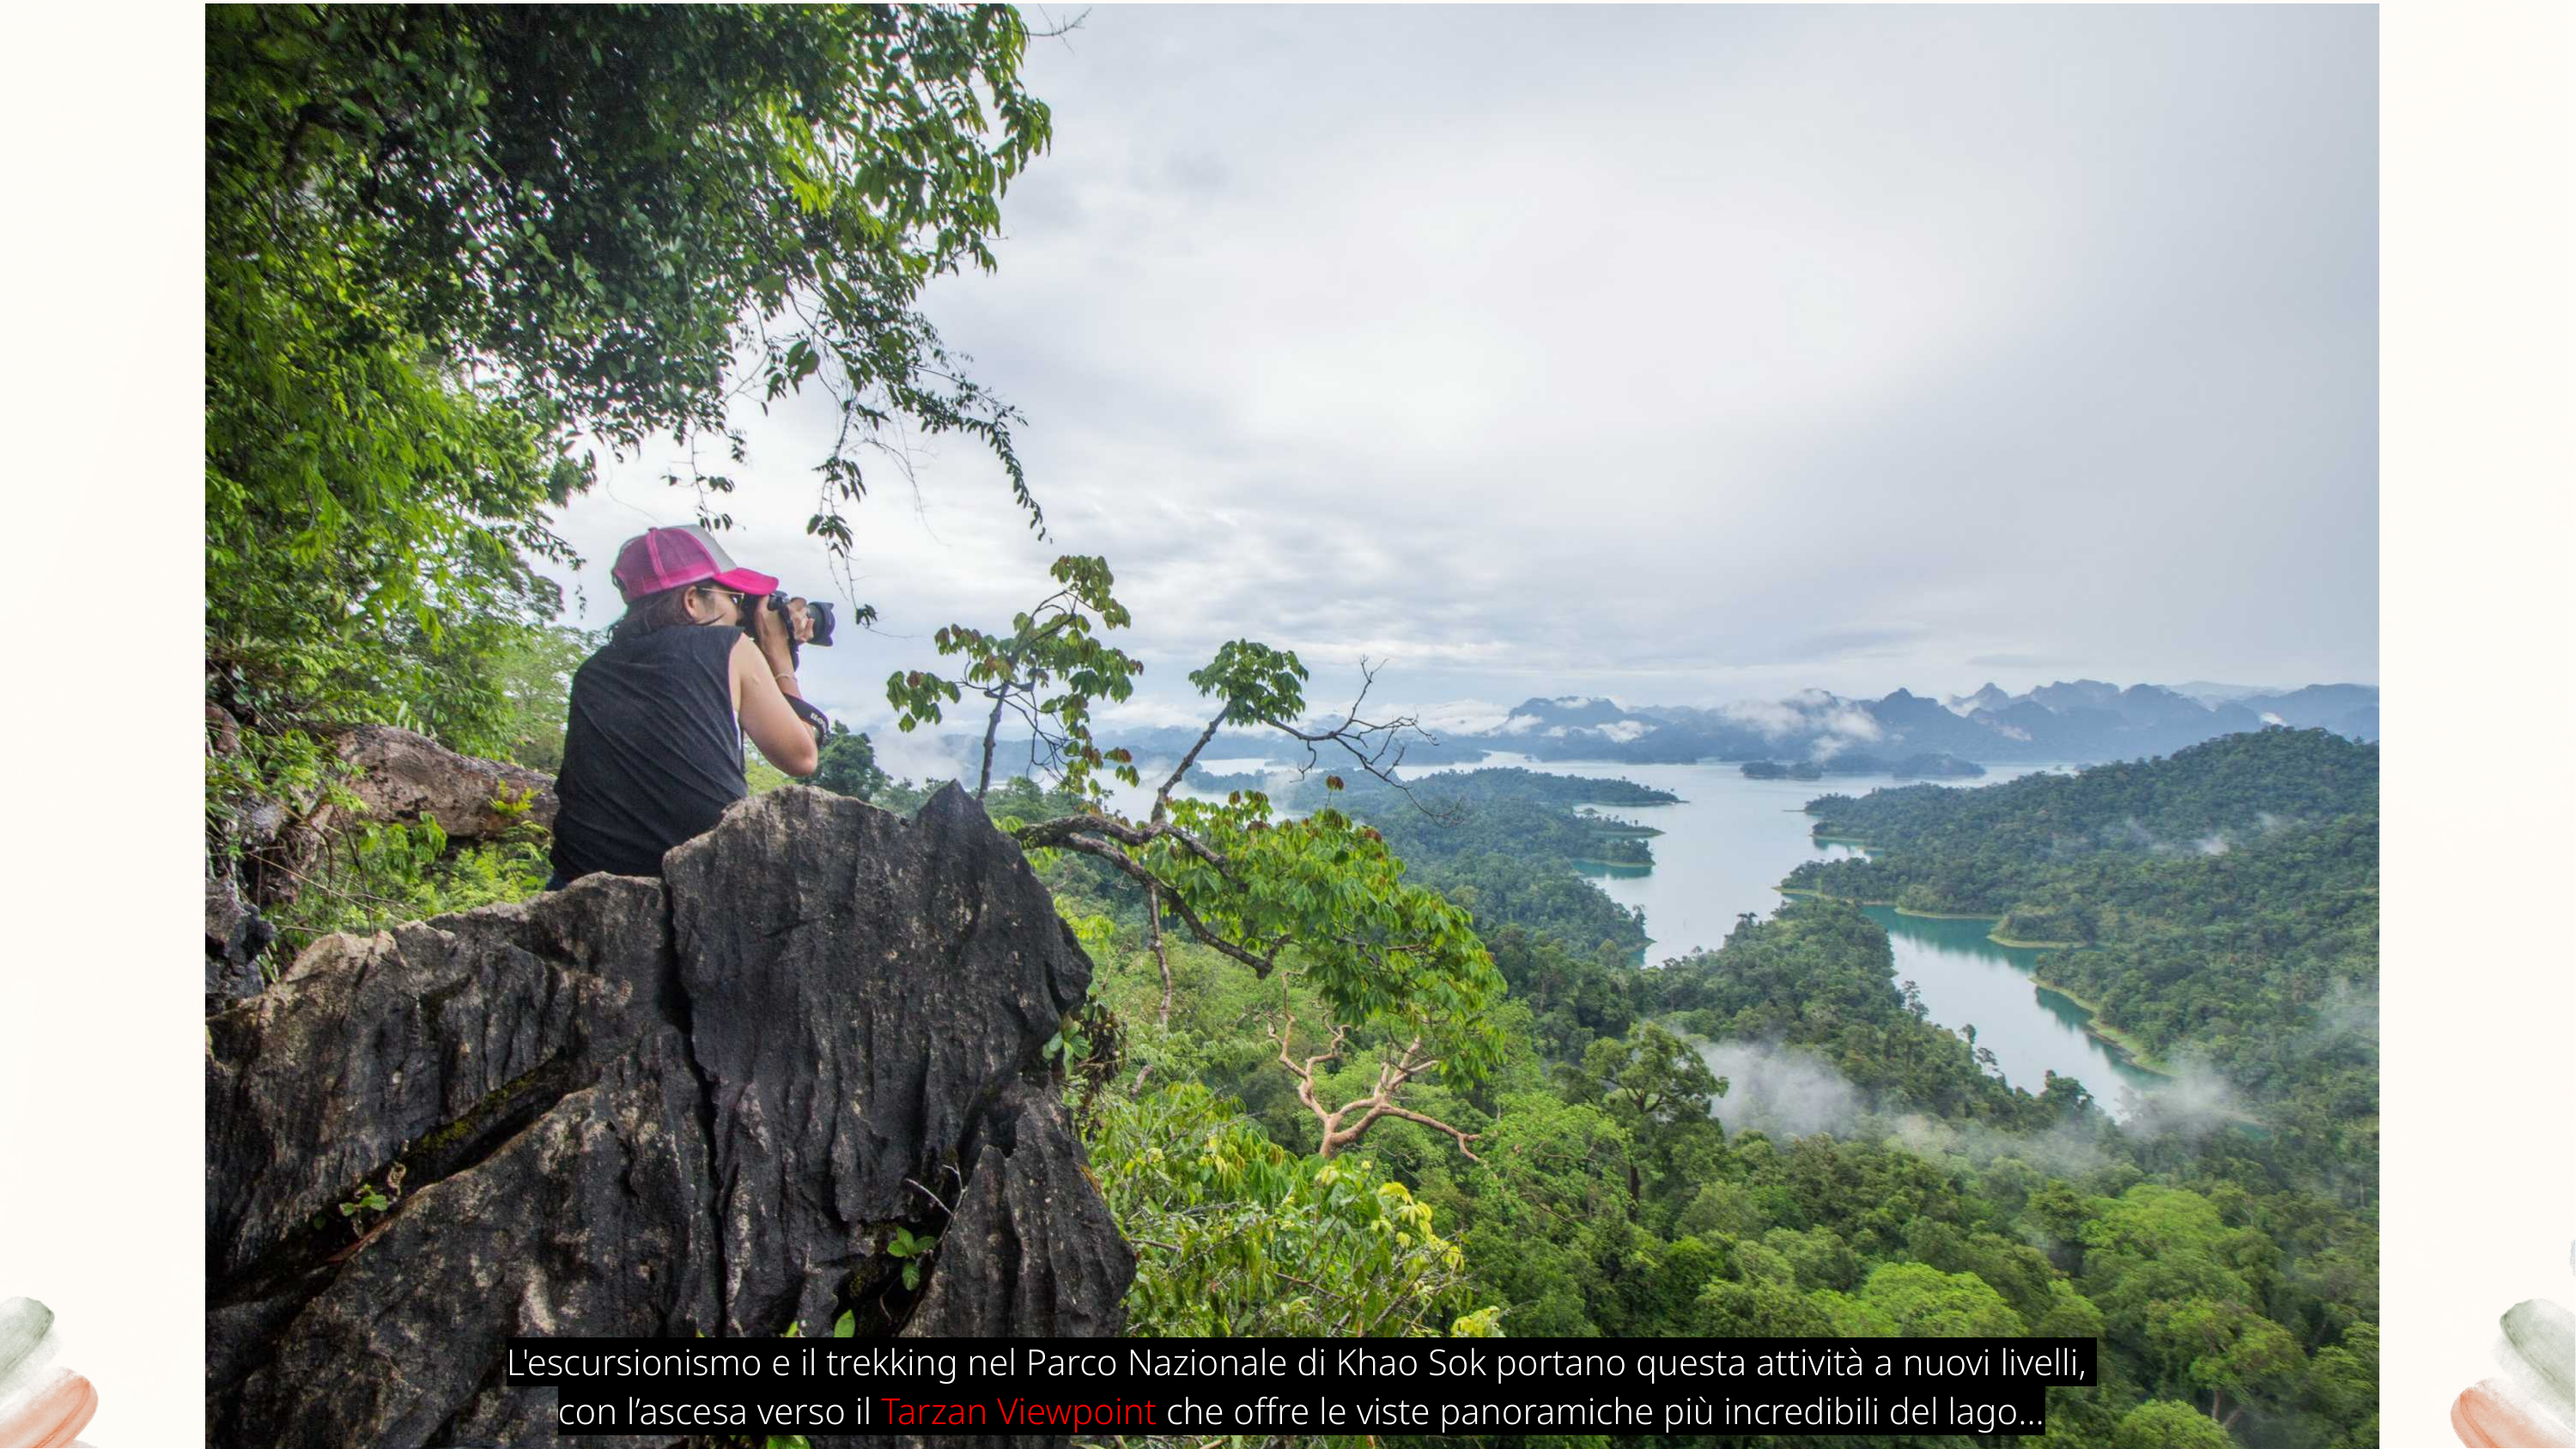

L'escursionismo e il trekking nel Parco Nazionale di Khao Sok portano questa attività a nuovi livelli,
con l’ascesa verso il Tarzan Viewpoint che offre le viste panoramiche più incredibili del lago...